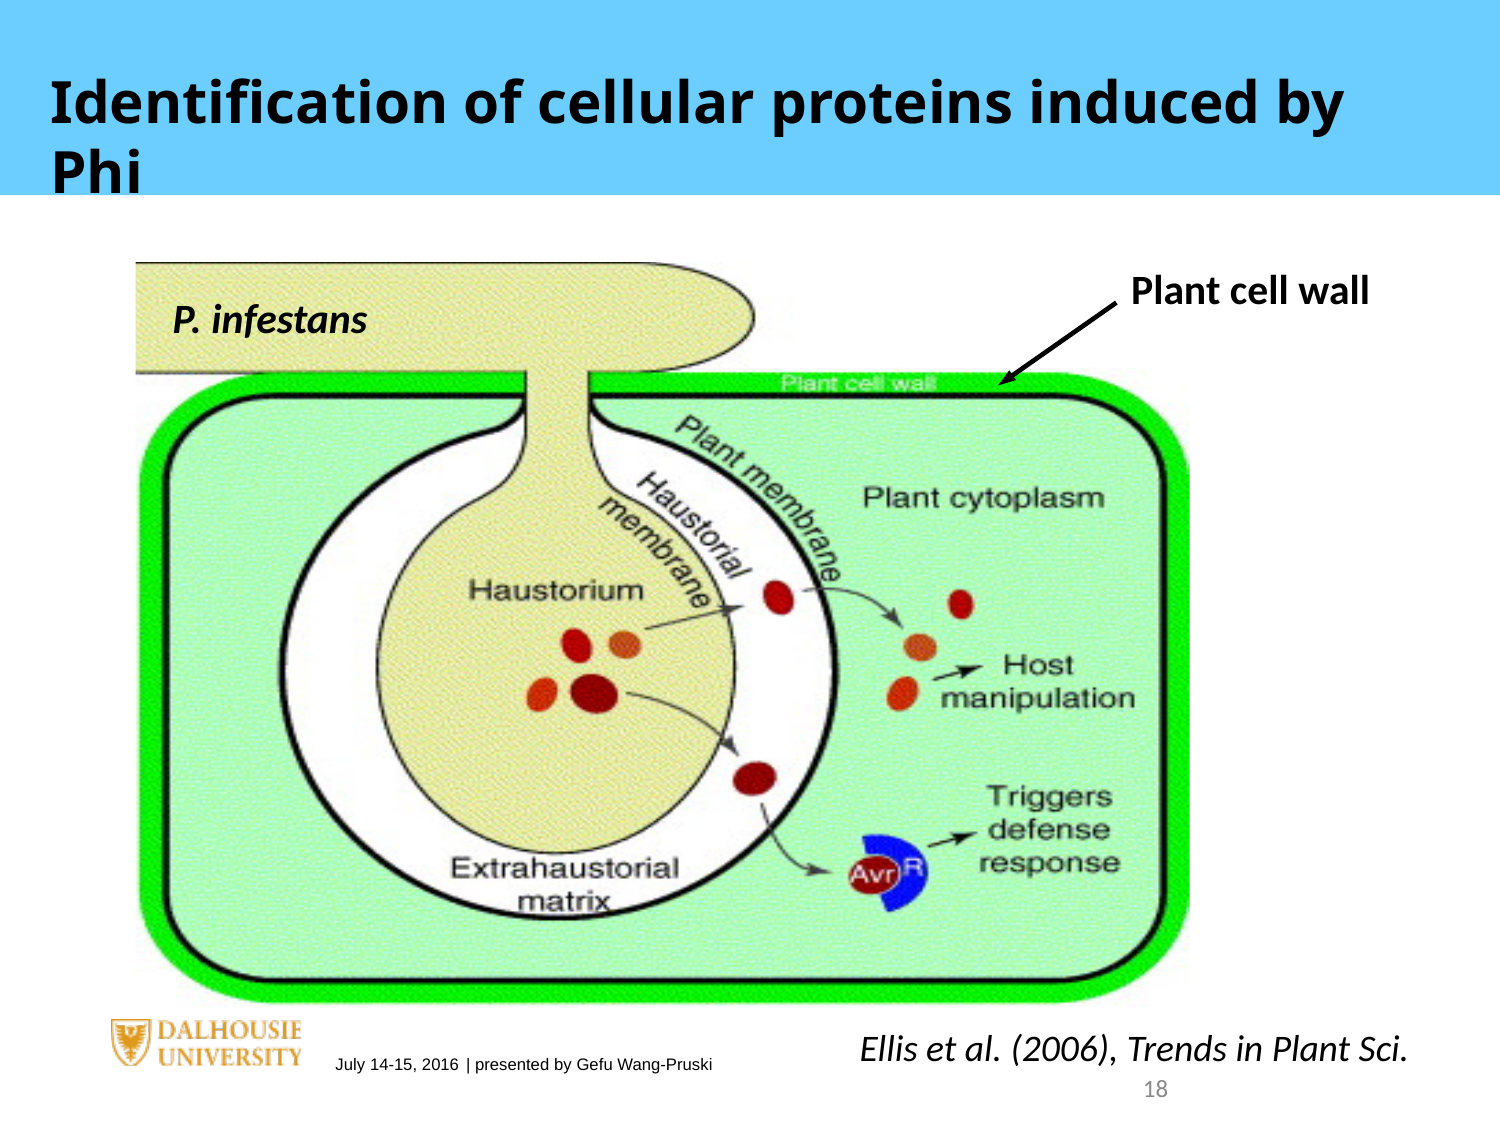

# Identification of cellular proteins induced by Phi
Plant cell wall
P. infestans
Ellis et al. (2006), Trends in Plant Sci.
12